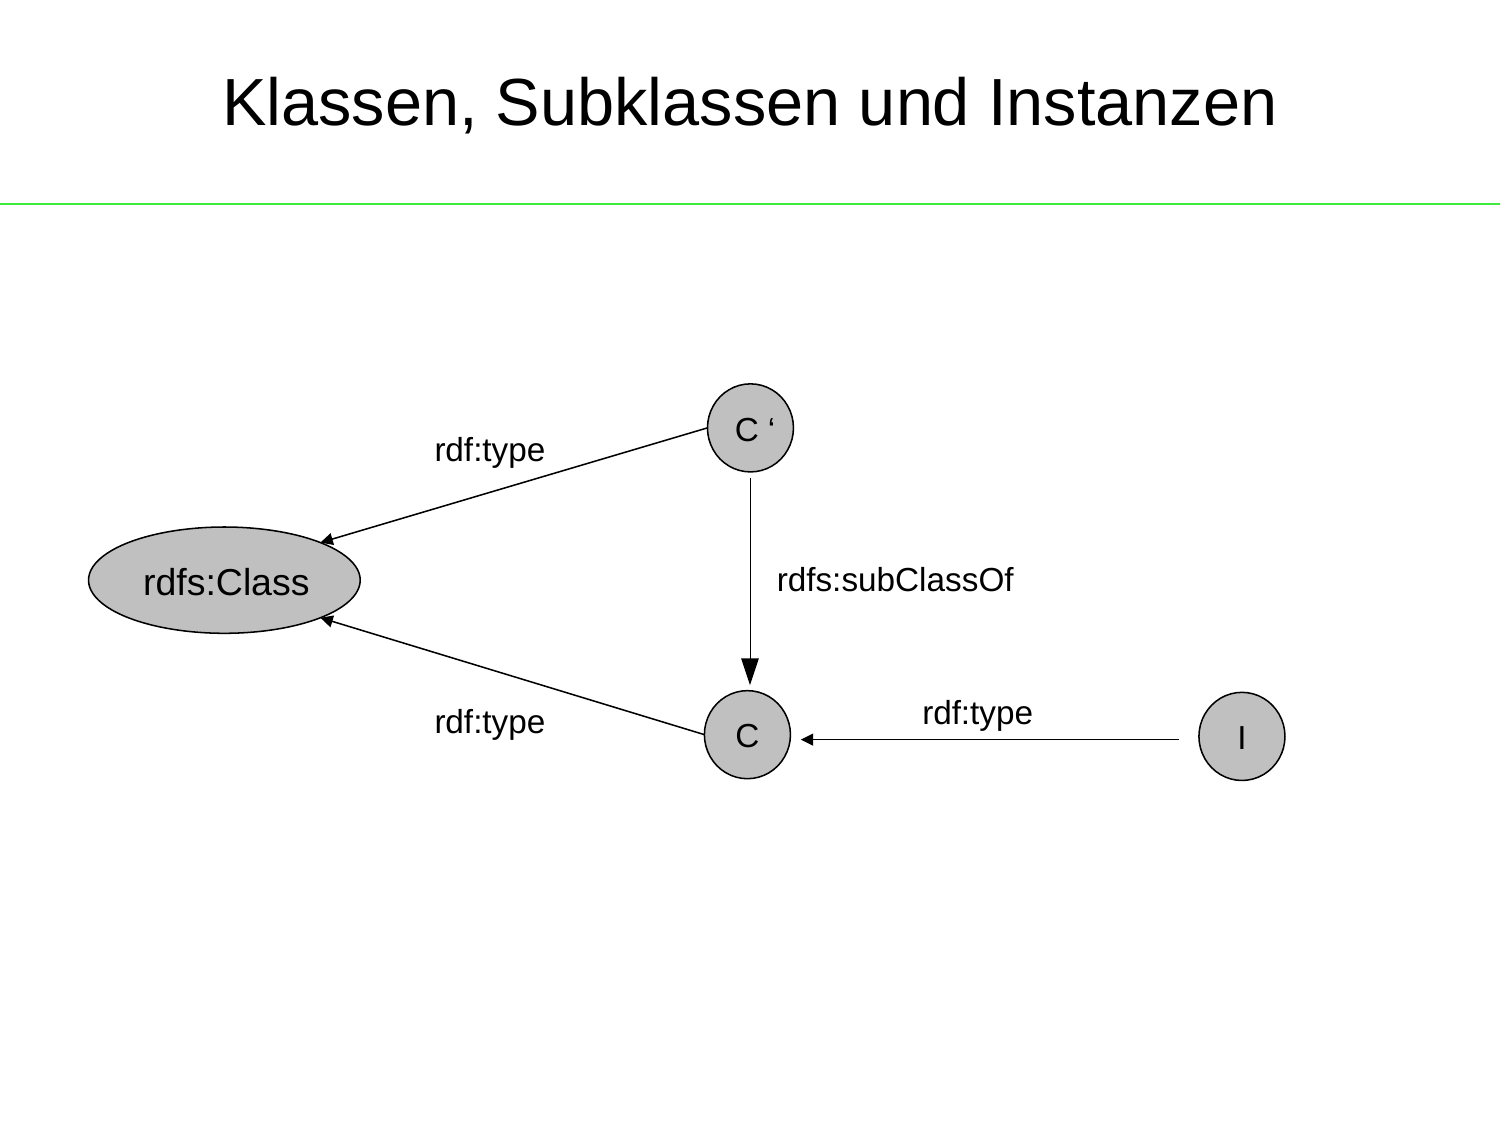

# Klassen, Subklassen und Instanzen
C ‘
rdf:type
rdfs:Class
rdfs:subClassOf
rdf:type
C
rdf:type
I